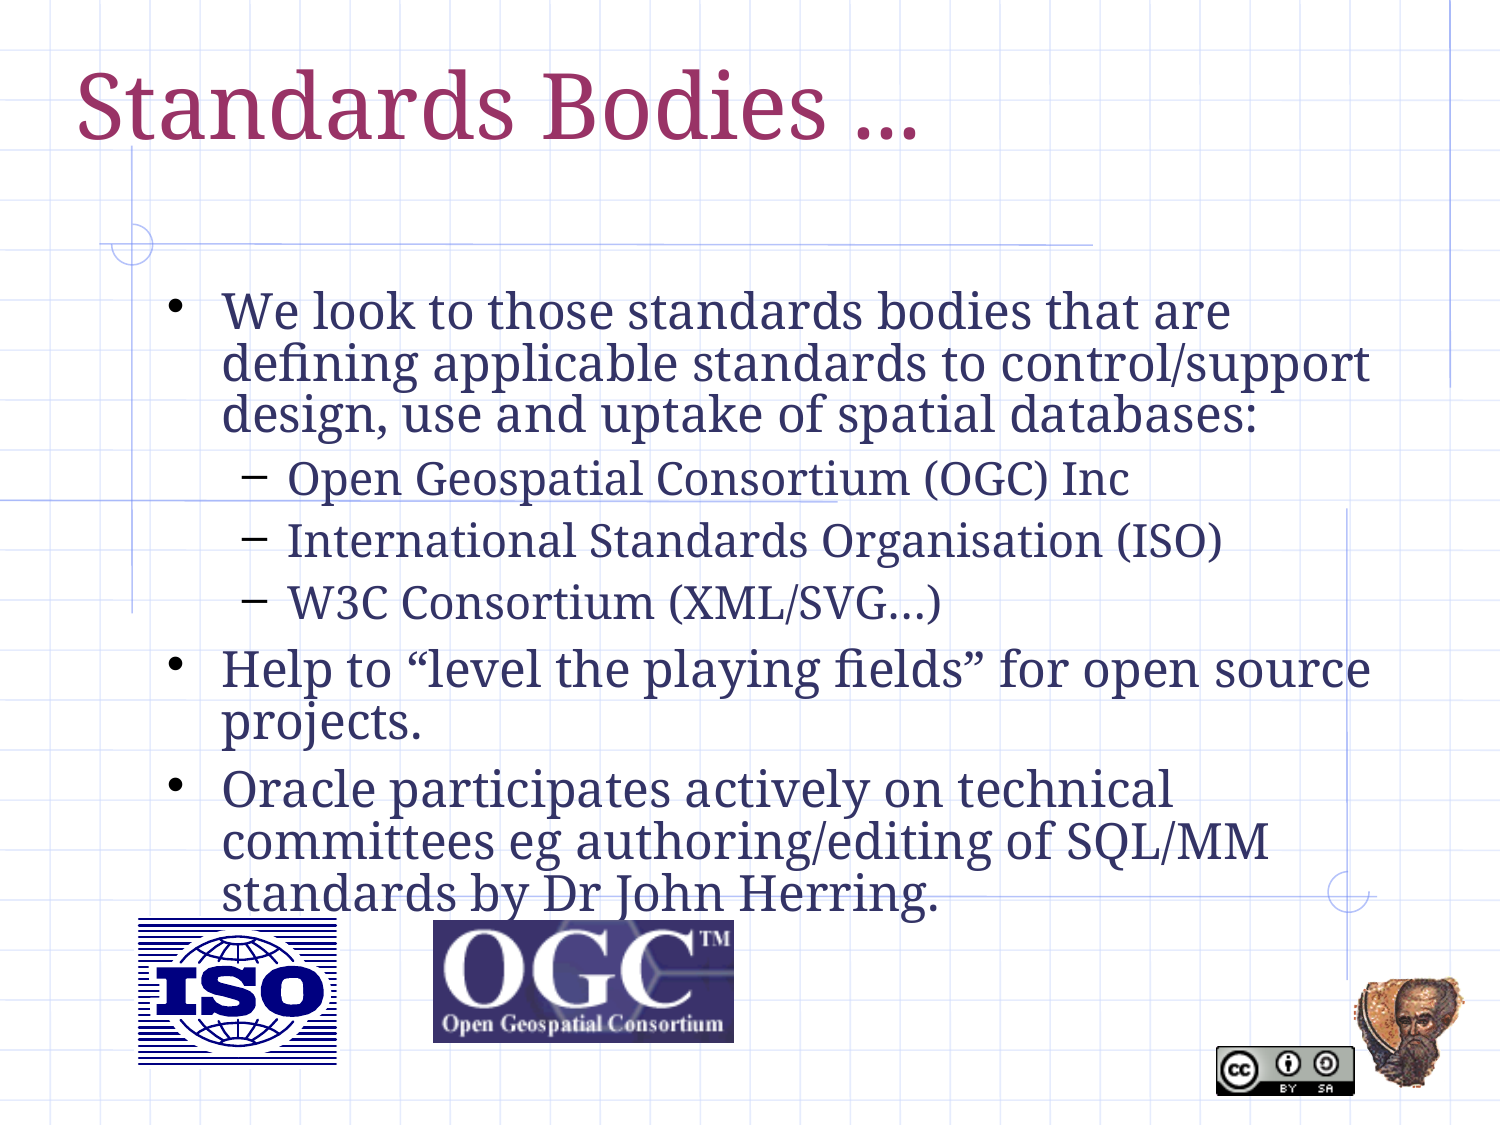

# Standards Bodies ...
We look to those standards bodies that are defining applicable standards to control/support design, use and uptake of spatial databases:
Open Geospatial Consortium (OGC) Inc
International Standards Organisation (ISO)
W3C Consortium (XML/SVG…)
Help to “level the playing fields” for open source projects.
Oracle participates actively on technical committees eg authoring/editing of SQL/MM standards by Dr John Herring.